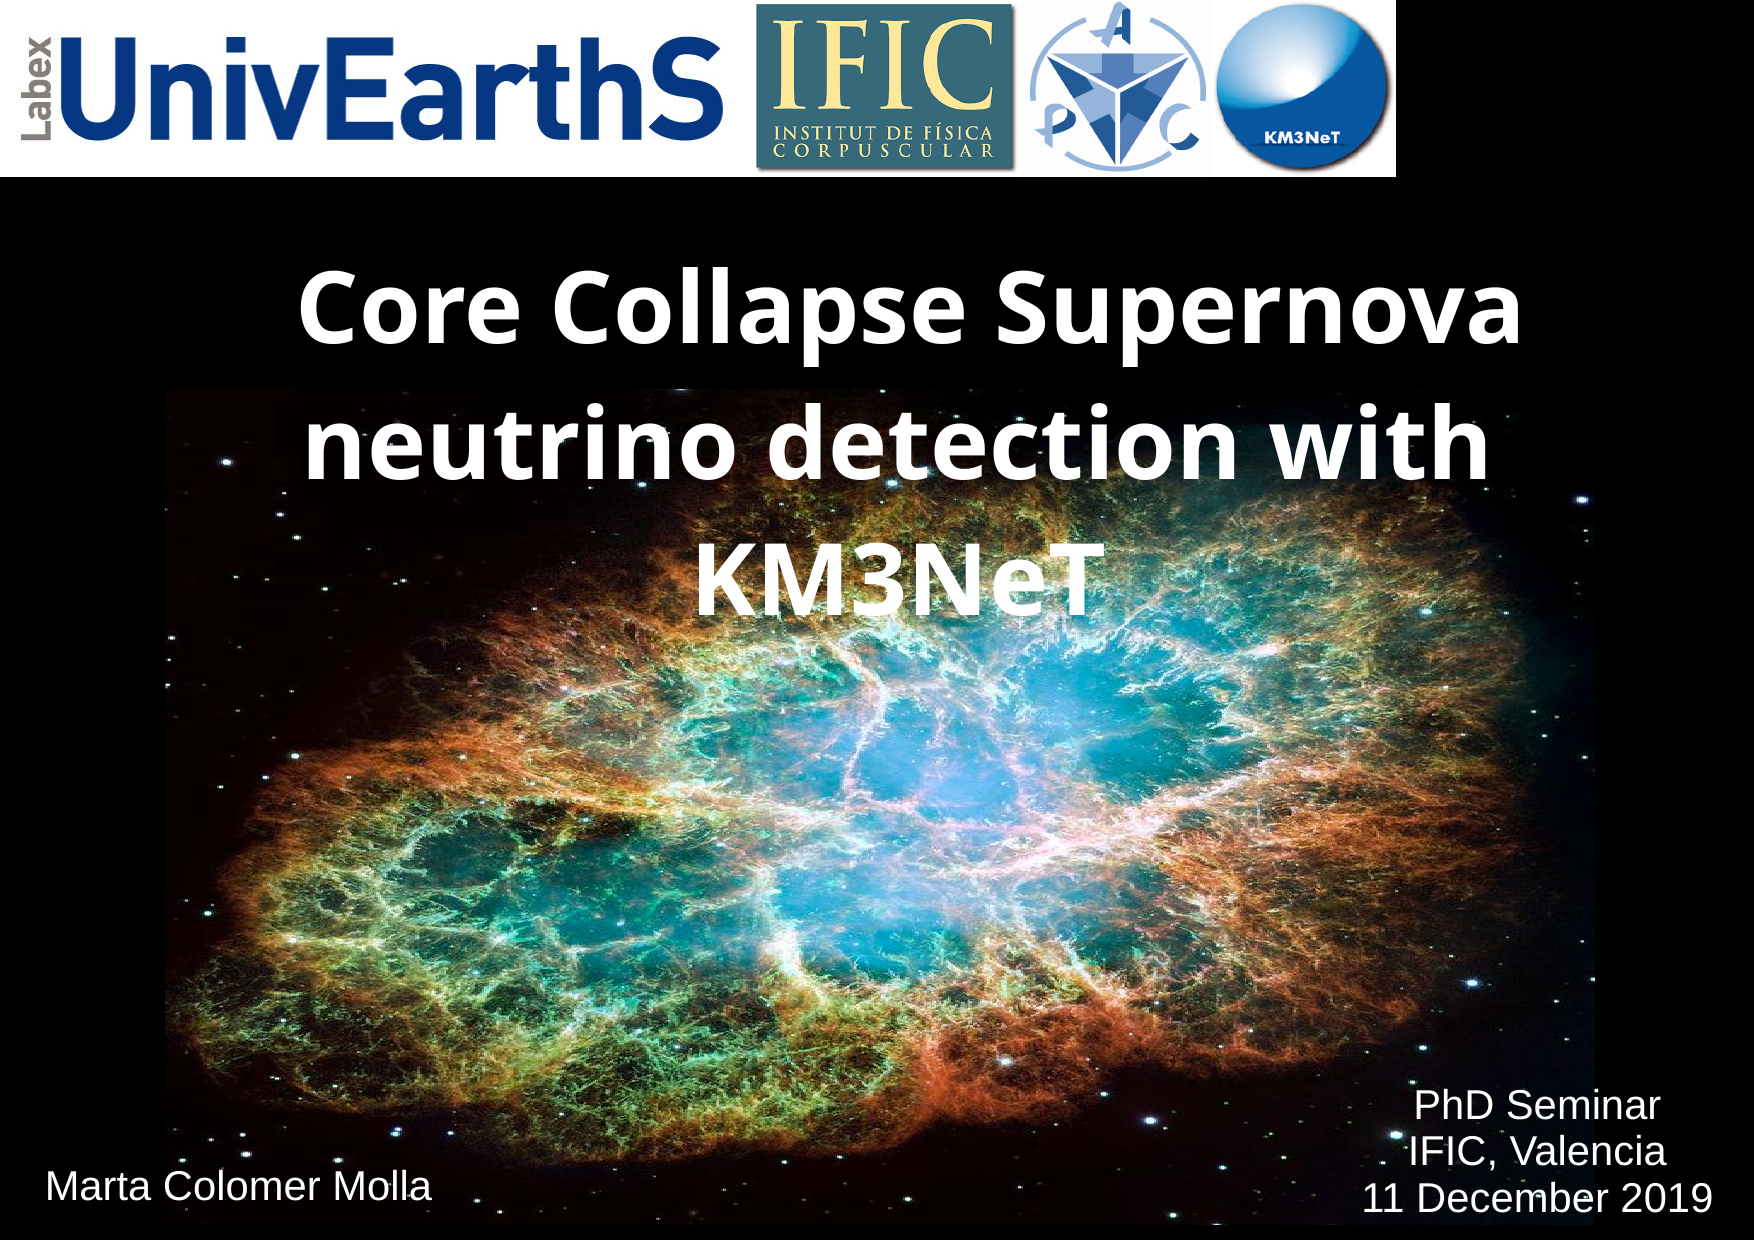

# Core Collapse Supernova neutrino detection with KM3NeT
PhD Seminar
IFIC, Valencia
11 December 2019
Marta Colomer Molla